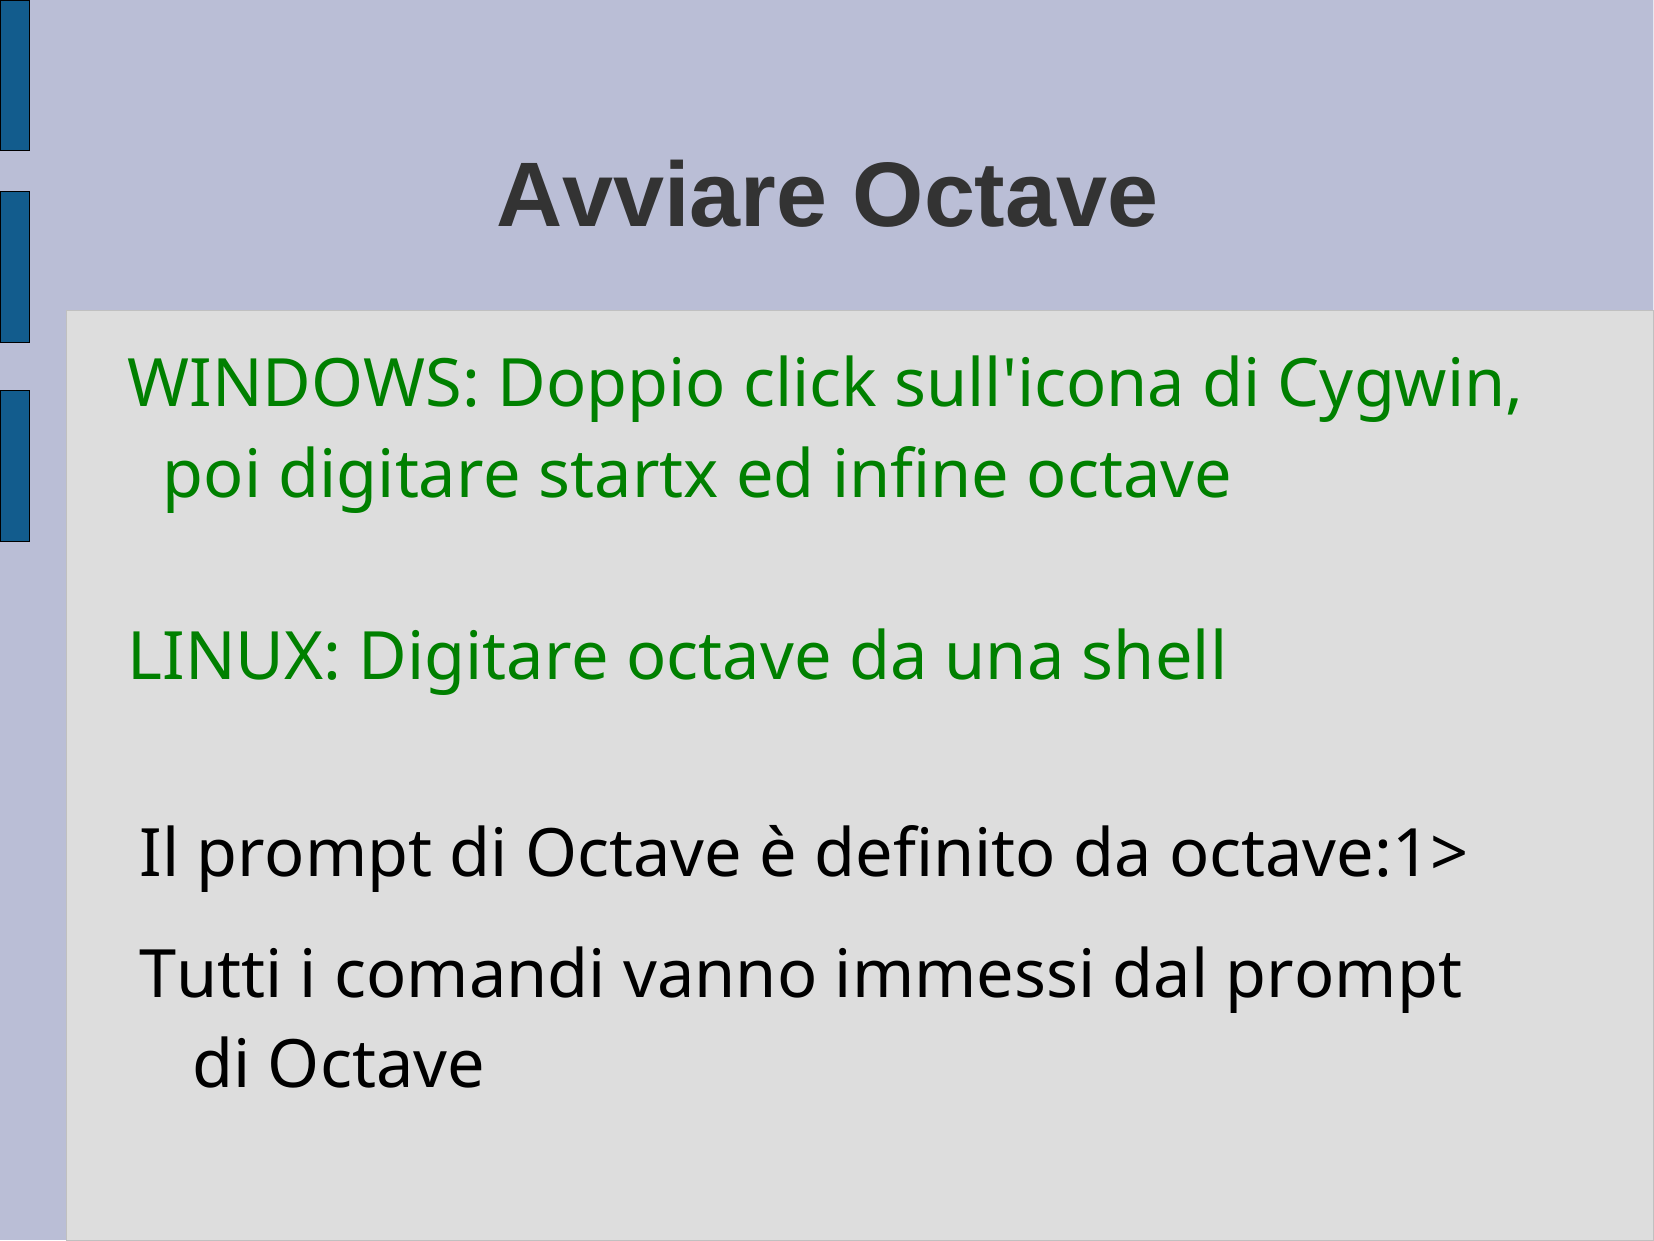

# Avviare Octave
WINDOWS: Doppio click sull'icona di Cygwin, poi digitare startx ed infine octave
LINUX: Digitare octave da una shell
Il prompt di Octave è definito da octave:1>
Tutti i comandi vanno immessi dal prompt di Octave